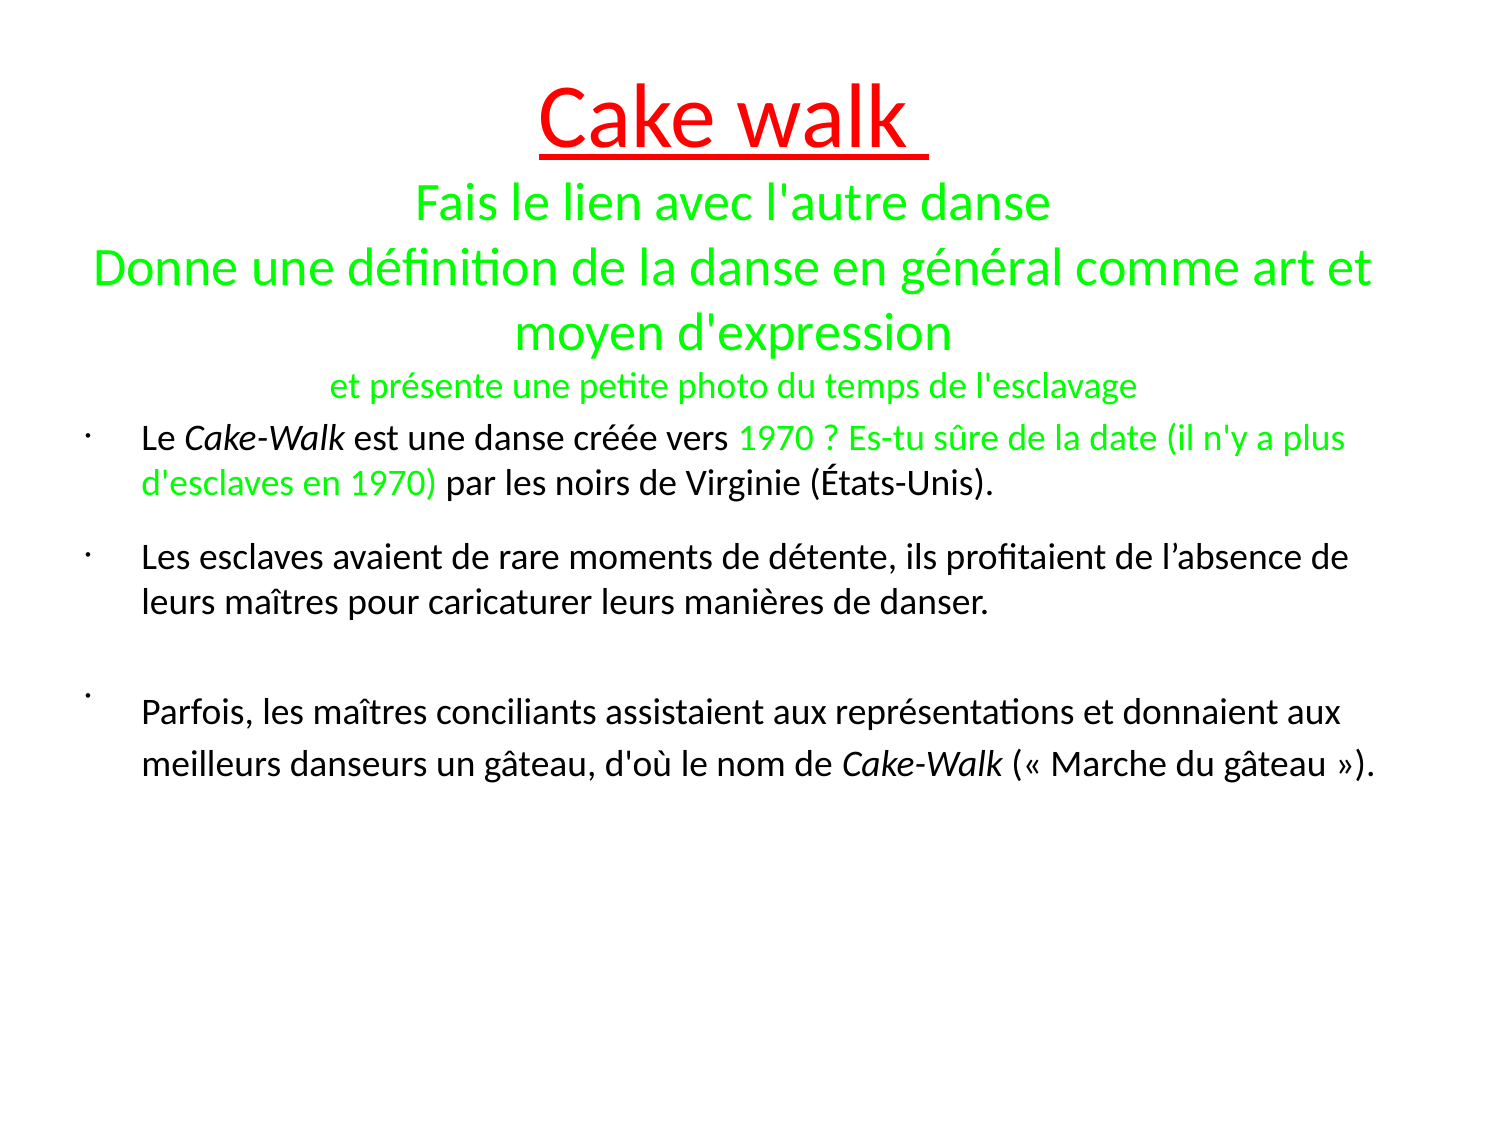

# Cake walk Fais le lien avec l'autre danse Donne une définition de la danse en général comme art et moyen d'expression et présente une petite photo du temps de l'esclavage
Le Cake-Walk est une danse créée vers 1970 ? Es-tu sûre de la date (il n'y a plus d'esclaves en 1970) par les noirs de Virginie (États-Unis).
Les esclaves avaient de rare moments de détente, ils profitaient de l’absence de leurs maîtres pour caricaturer leurs manières de danser.
Parfois, les maîtres conciliants assistaient aux représentations et donnaient aux meilleurs danseurs un gâteau, d'où le nom de Cake-Walk (« Marche du gâteau »).